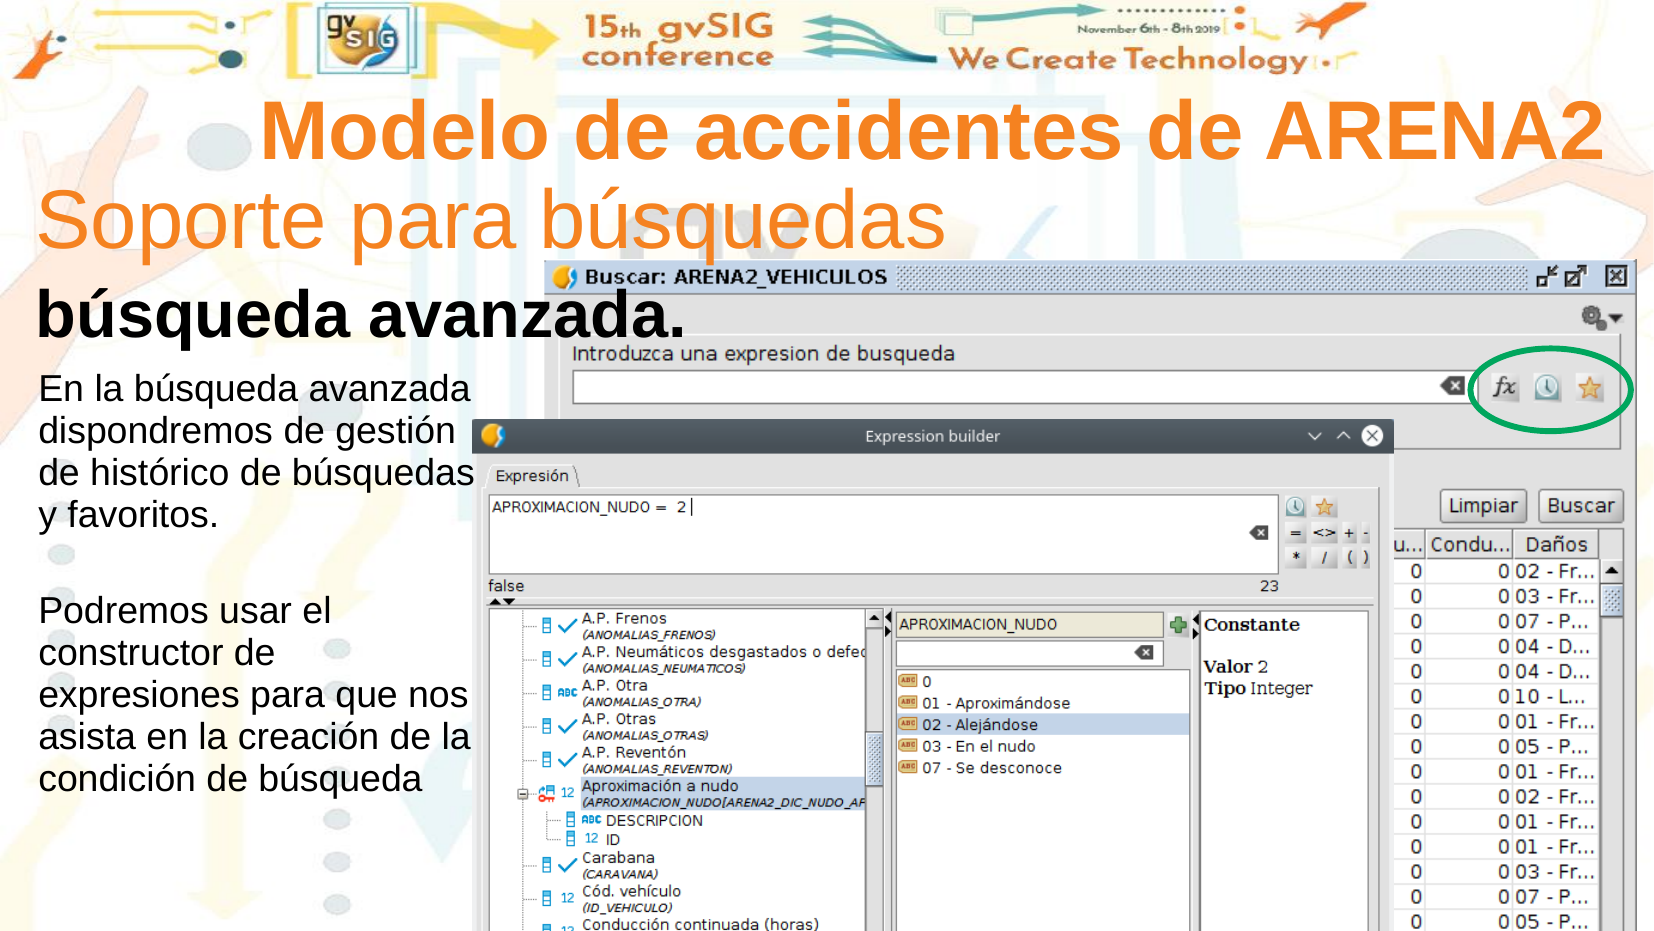

# Modelo de accidentes de ARENA2
Soporte para búsquedas
búsqueda avanzada.
En la búsqueda avanzada dispondremos de gestión de histórico de búsquedas y favoritos.
Podremos usar el constructor de expresiones para que nos asista en la creación de la condición de búsqueda